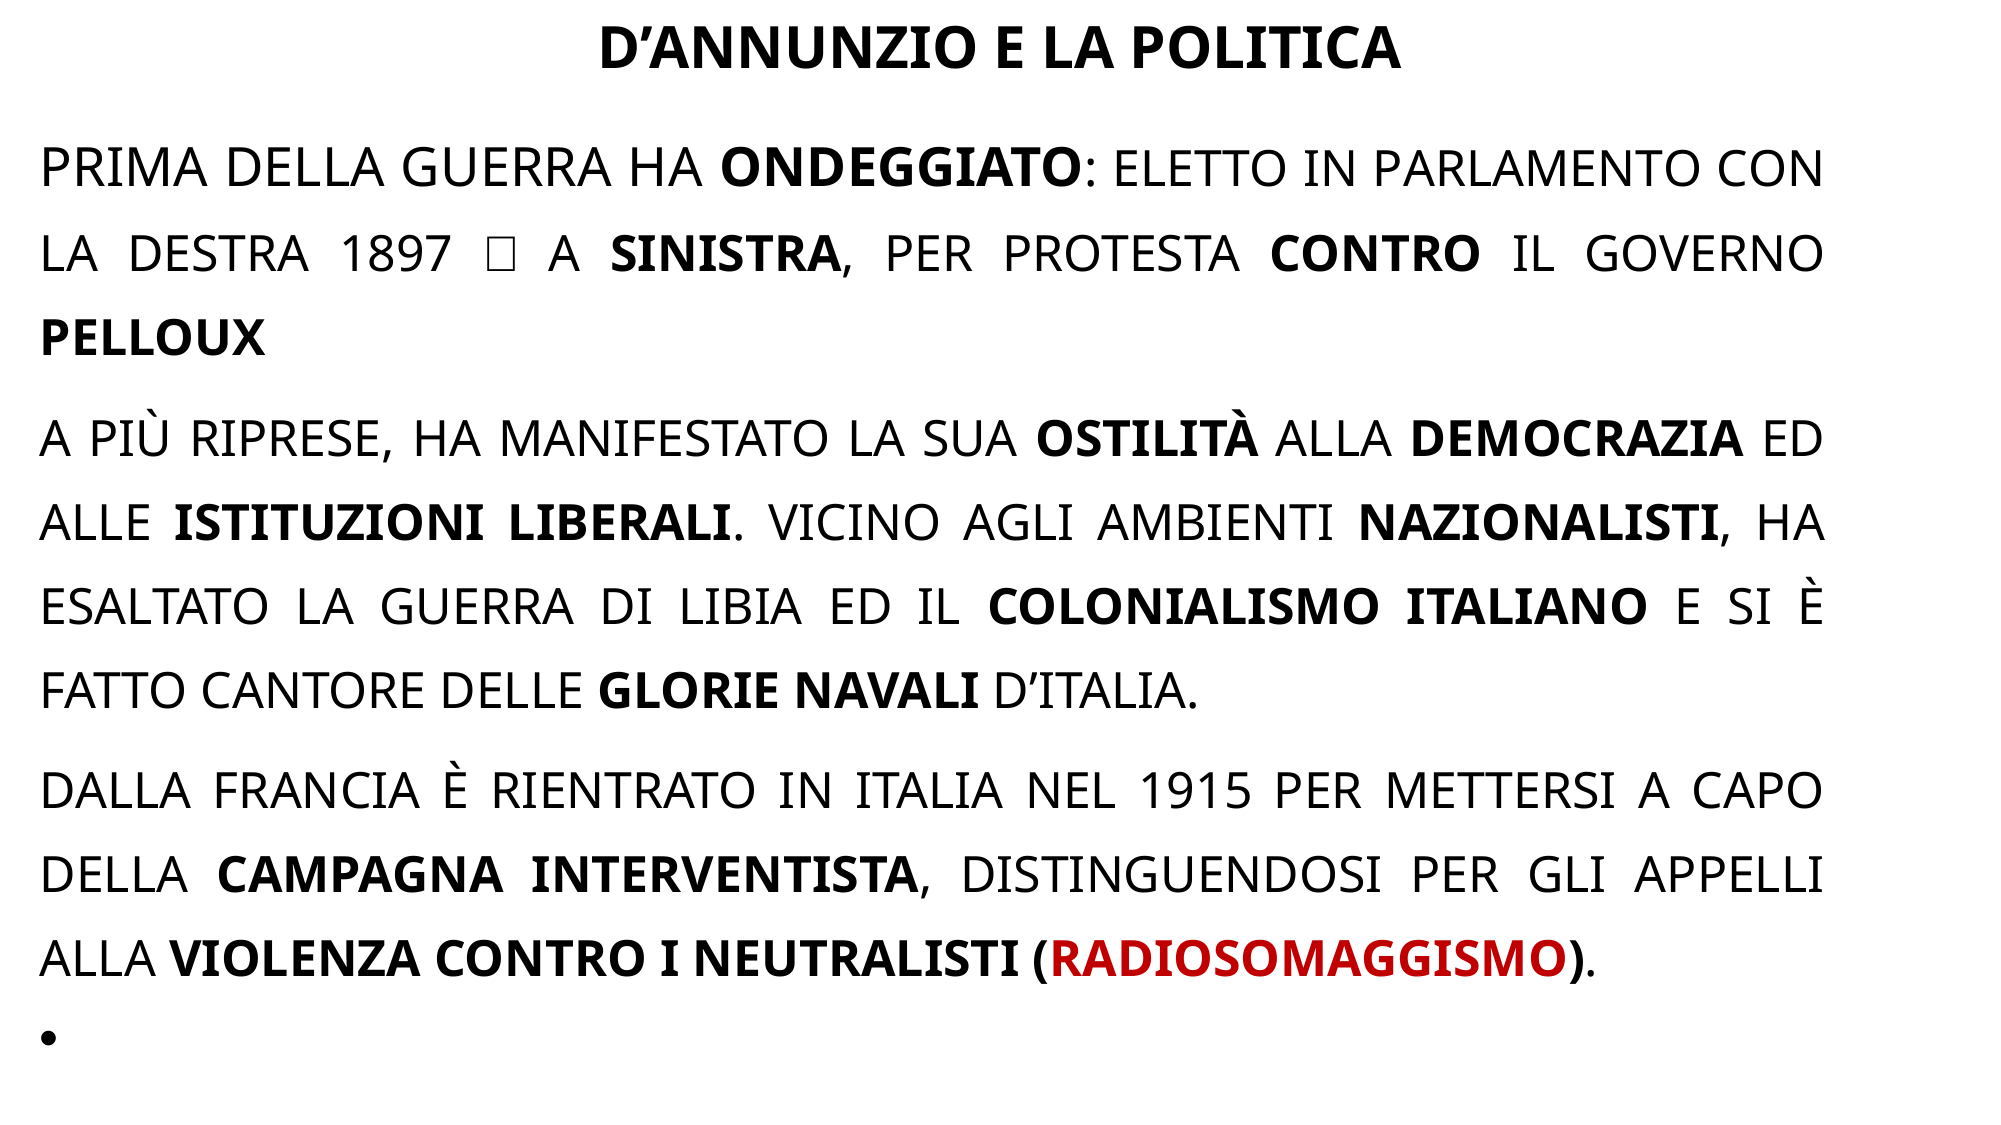

# D’ANNUNZIO E LA POLITICA
PRIMA DELLA GUERRA HA ONDEGGIATO: ELETTO IN PARLAMENTO CON LA DESTRA 1897  A SINISTRA, PER PROTESTA CONTRO IL GOVERNO PELLOUX
A PIÙ RIPRESE, HA MANIFESTATO LA SUA OSTILITÀ ALLA DEMOCRAZIA ED ALLE ISTITUZIONI LIBERALI. VICINO AGLI AMBIENTI NAZIONALISTI, HA ESALTATO LA GUERRA DI LIBIA ED IL COLONIALISMO ITALIANO E SI È FATTO CANTORE DELLE GLORIE NAVALI D’ITALIA.
DALLA FRANCIA È RIENTRATO IN ITALIA NEL 1915 PER METTERSI A CAPO DELLA CAMPAGNA INTERVENTISTA, DISTINGUENDOSI PER GLI APPELLI ALLA VIOLENZA CONTRO I NEUTRALISTI (RADIOSOMAGGISMO).